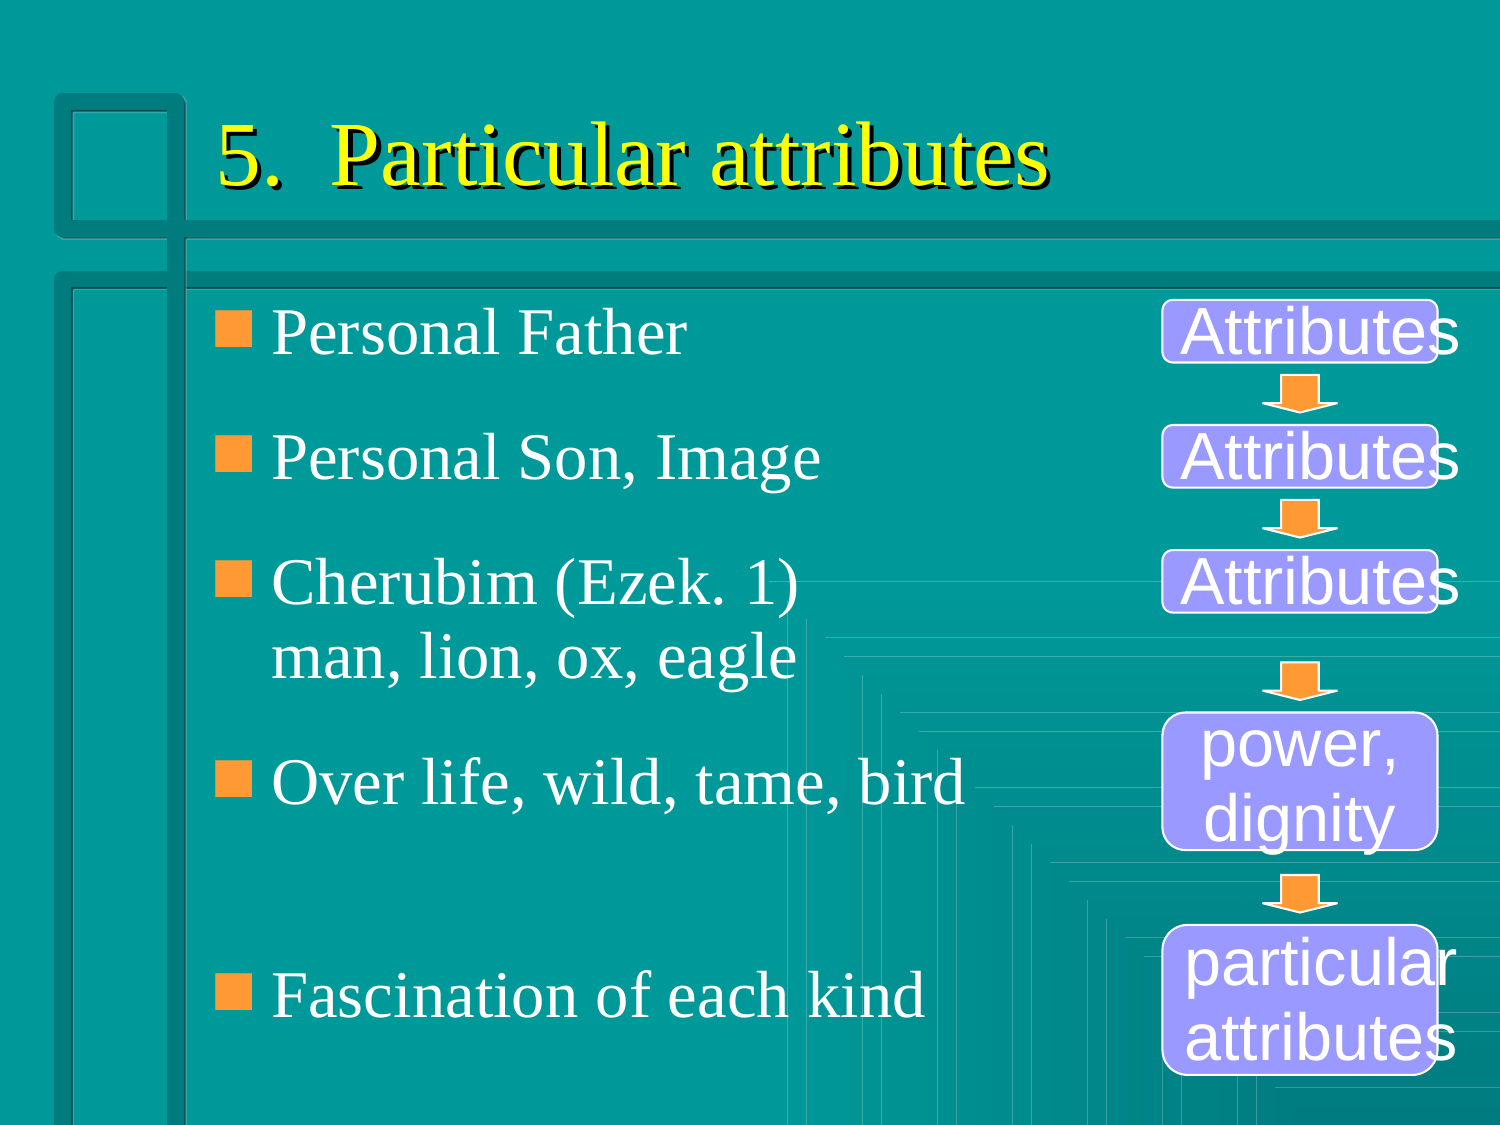

# 5. Particular attributes
Personal Father
Attributes
Personal Son, Image
Attributes
Cherubim (Ezek. 1)
man, lion, ox, eagle
Attributes
power,
dignity
Over life, wild, tame, bird
particular
attributes
Fascination of each kind